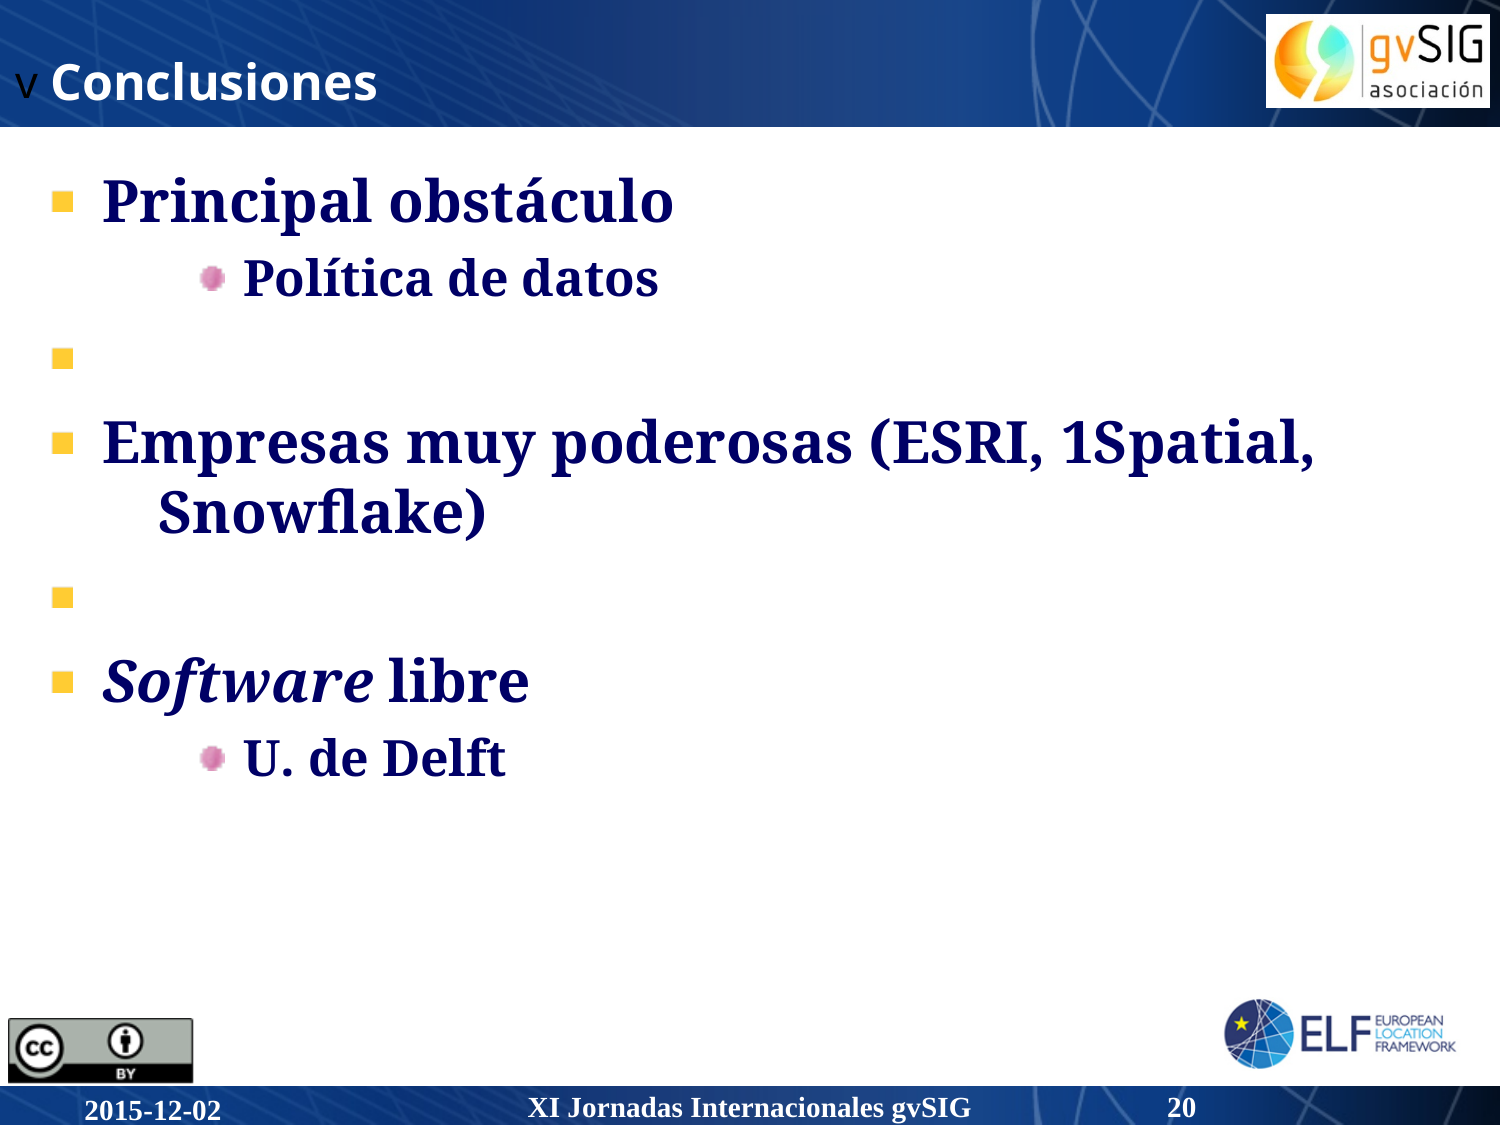

# Conclusiones
Principal obstáculo
Política de datos
Empresas muy poderosas (ESRI, 1Spatial, Snowflake)
Software libre
U. de Delft